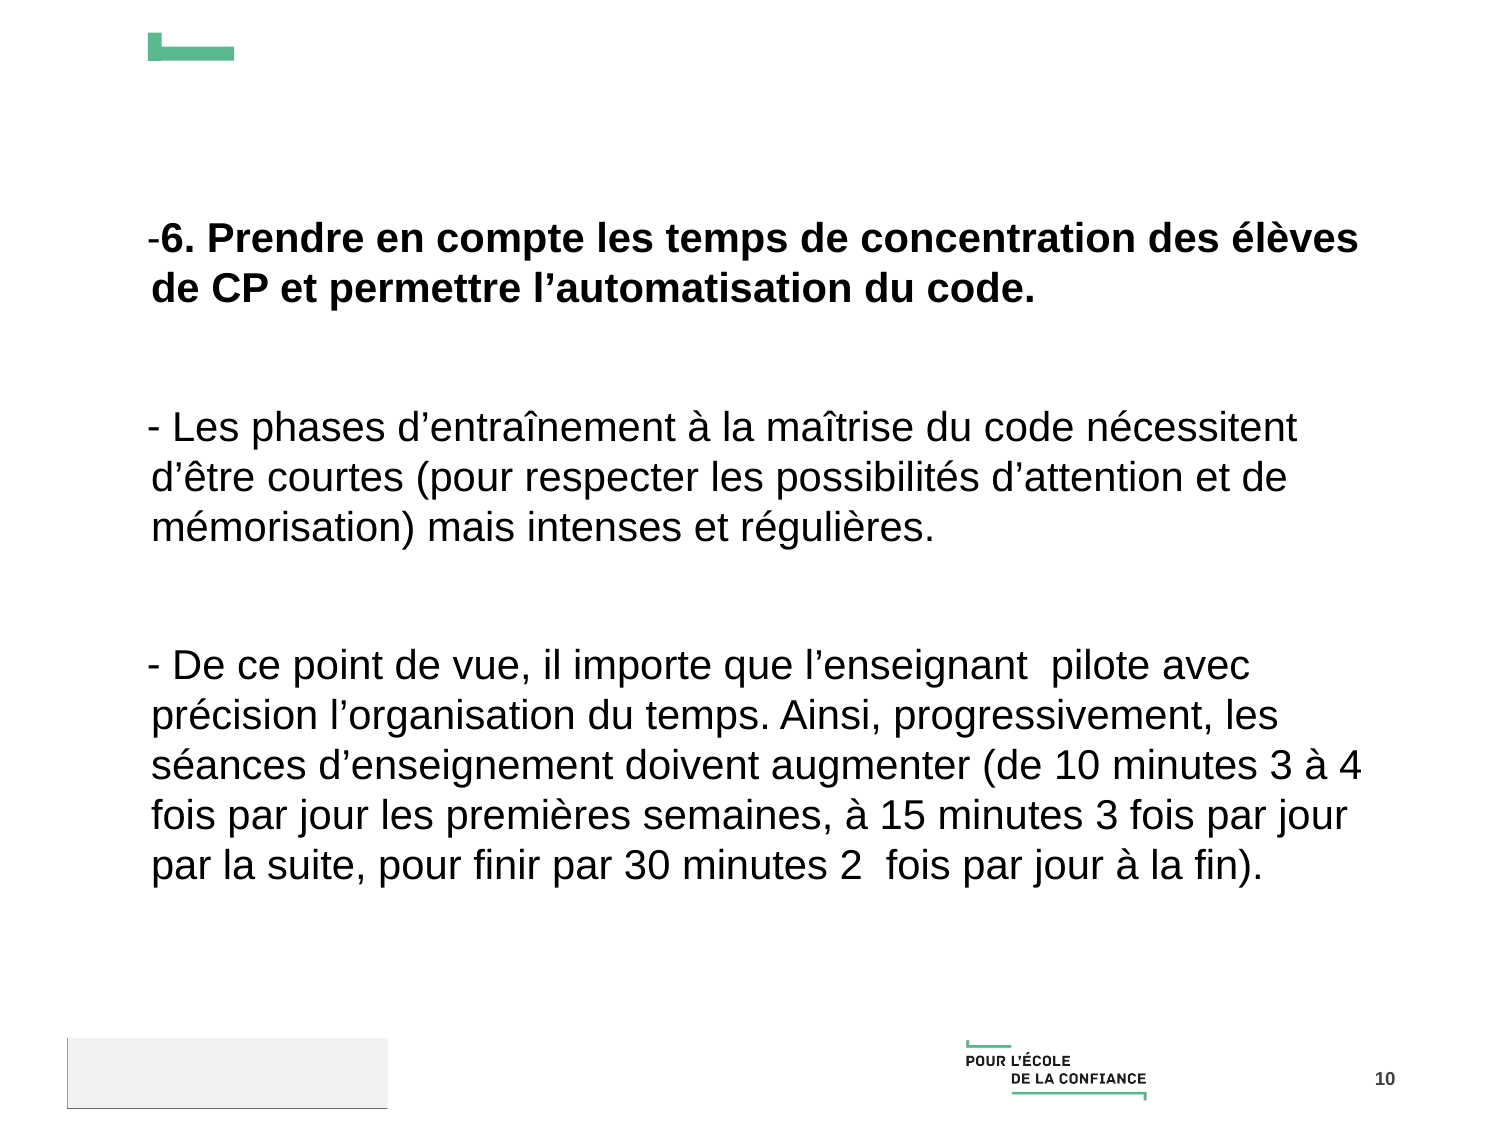

#
6. Prendre en compte les temps de concentration des élèves de CP et permettre l’automatisation du code.
 Les phases d’entraînement à la maîtrise du code nécessitent d’être courtes (pour respecter les possibilités d’attention et de mémorisation) mais intenses et régulières.
 De ce point de vue, il importe que l’enseignant pilote avec précision l’organisation du temps. Ainsi, progressivement, les séances d’enseignement doivent augmenter (de 10 minutes 3 à 4 fois par jour les premières semaines, à 15 minutes 3 fois par jour par la suite, pour finir par 30 minutes 2 fois par jour à la fin).